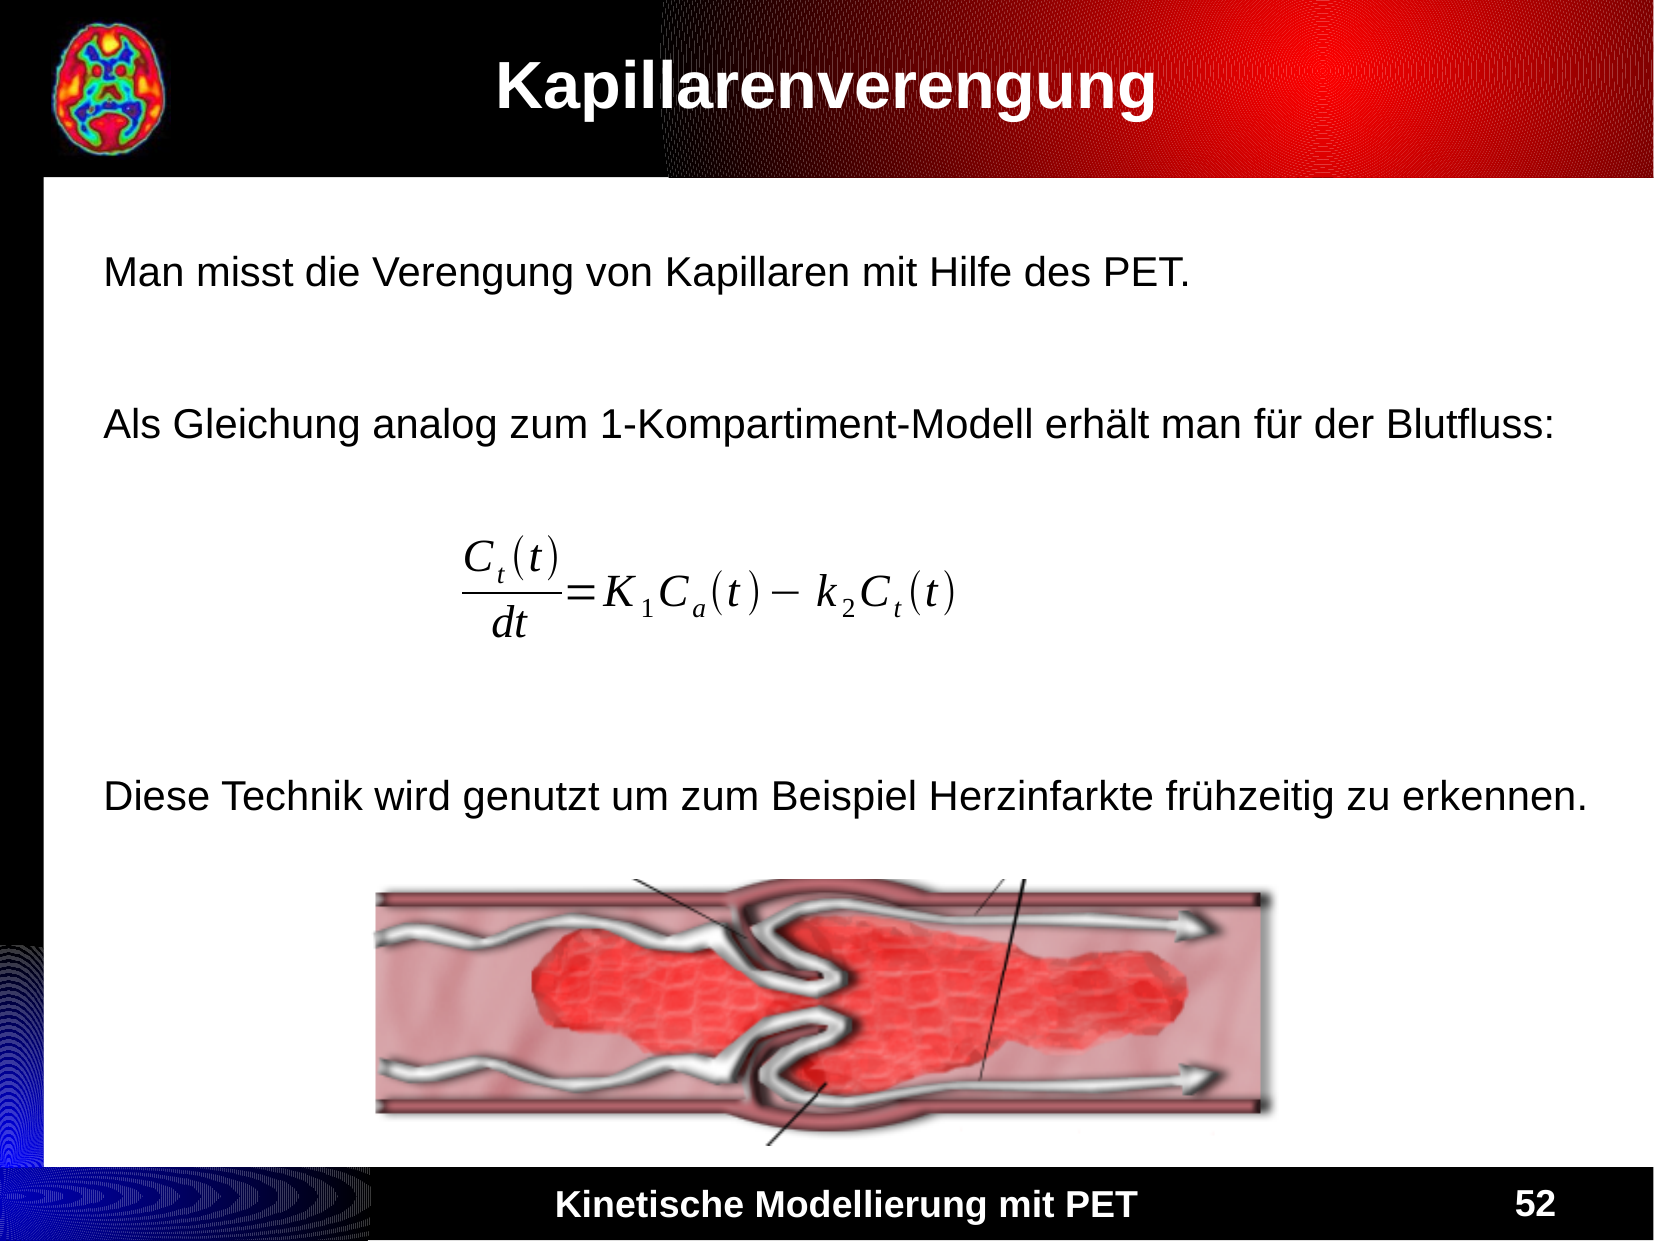

# Kapillarenverengung
Man misst die Verengung von Kapillaren mit Hilfe des PET.
Als Gleichung analog zum 1-Kompartiment-Modell erhält man für der Blutfluss:
Diese Technik wird genutzt um zum Beispiel Herzinfarkte frühzeitig zu erkennen.
Kinetische Modellierung mit PET